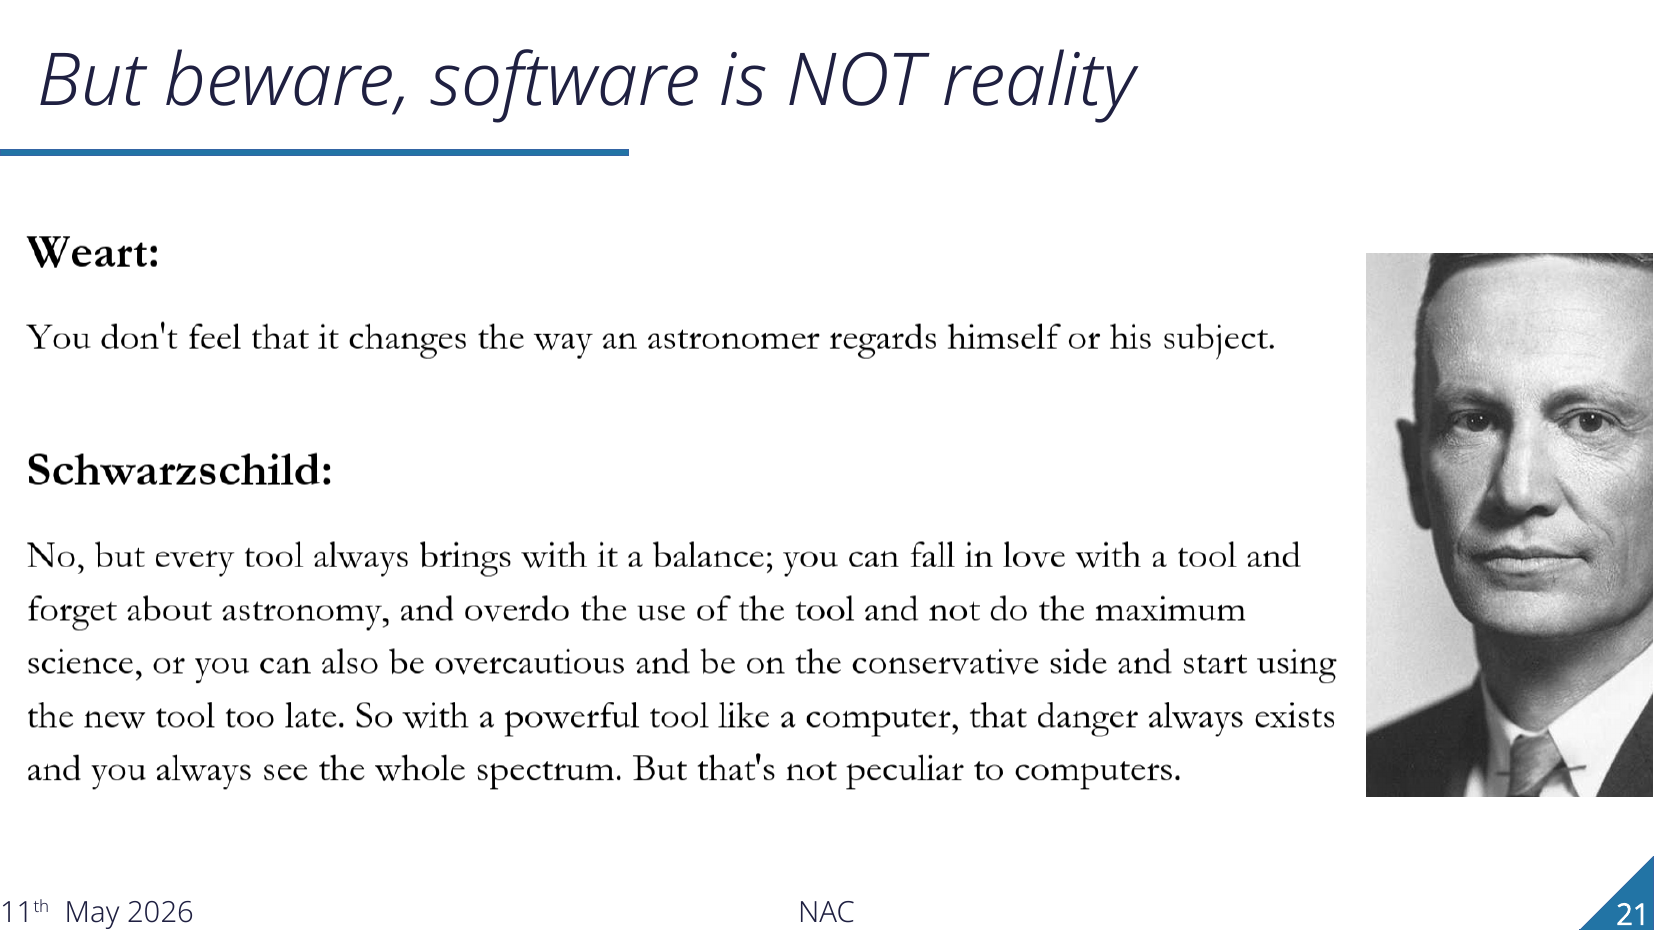

# But beware, software is NOT reality
21